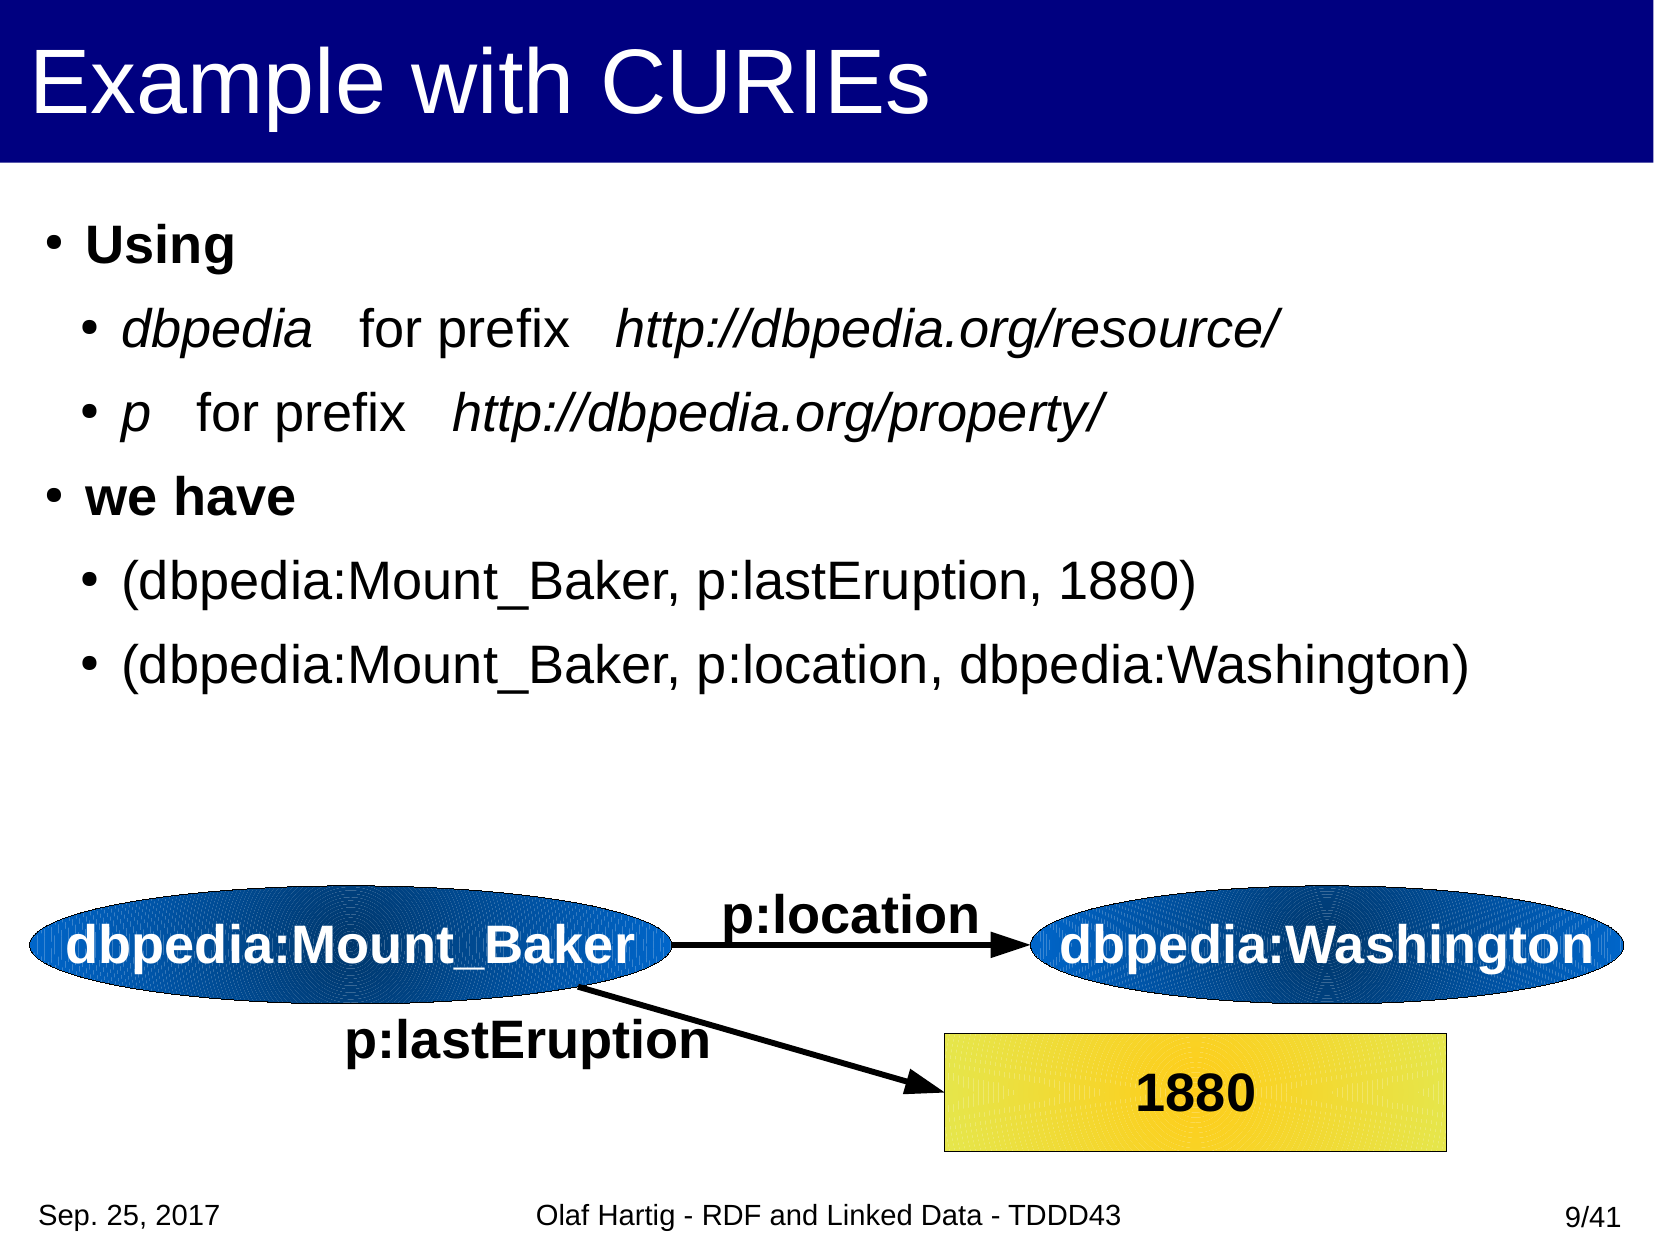

# Example with CURIEs
Using
dbpedia for prefix http://dbpedia.org/resource/
p for prefix http://dbpedia.org/property/
we have
(dbpedia:Mount_Baker, p:lastEruption, 1880)
(dbpedia:Mount_Baker, p:location, dbpedia:Washington)
dbpedia:Mount_Baker
dbpedia:Washington
1880
Sep. 25, 2017
Olaf Hartig - RDF and Linked Data - TDDD43
9